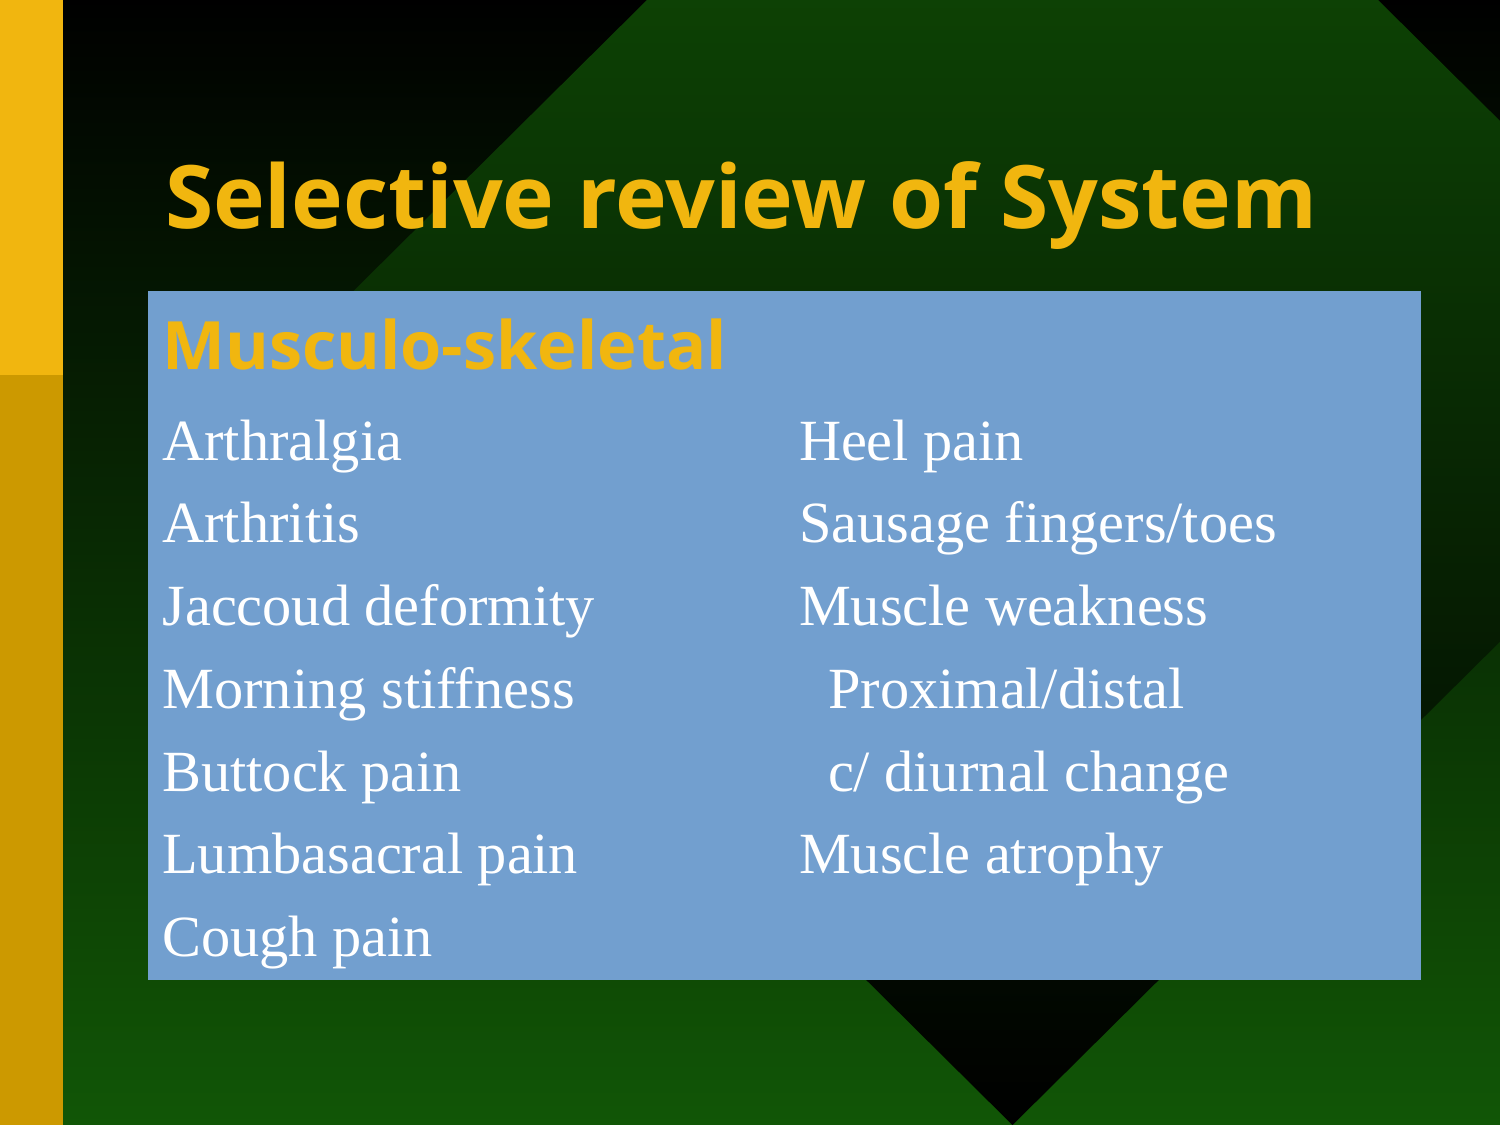

# Selective review of System
| Musculo-skeletal | |
| --- | --- |
| Arthralgia | Heel pain |
| Arthritis | Sausage fingers/toes |
| Jaccoud deformity | Muscle weakness |
| Morning stiffness | Proximal/distal |
| Buttock pain | c/ diurnal change |
| Lumbasacral pain | Muscle atrophy |
| Cough pain | |